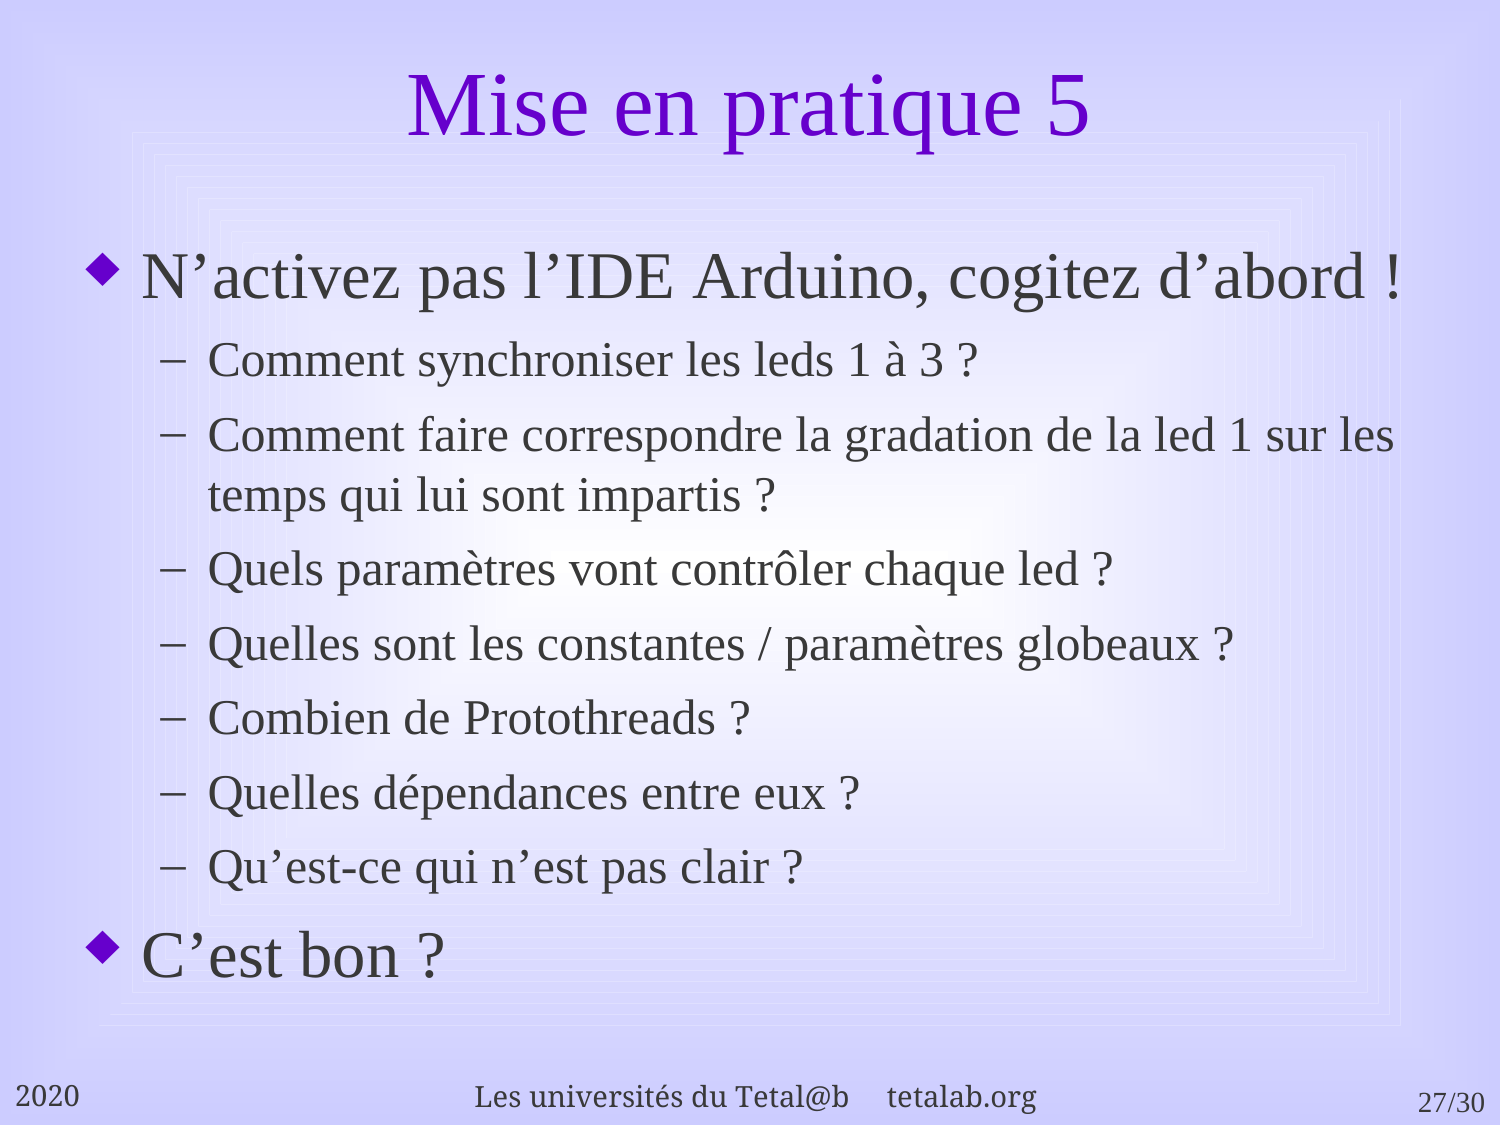

# Mise en pratique 5
N’activez pas l’IDE Arduino, cogitez d’abord !
Comment synchroniser les leds 1 à 3 ?
Comment faire correspondre la gradation de la led 1 sur les temps qui lui sont impartis ?
Quels paramètres vont contrôler chaque led ?
Quelles sont les constantes / paramètres globeaux ?
Combien de Protothreads ?
Quelles dépendances entre eux ?
Qu’est-ce qui n’est pas clair ?
C’est bon ?
2020
Les universités du Tetal@b tetalab.org
27